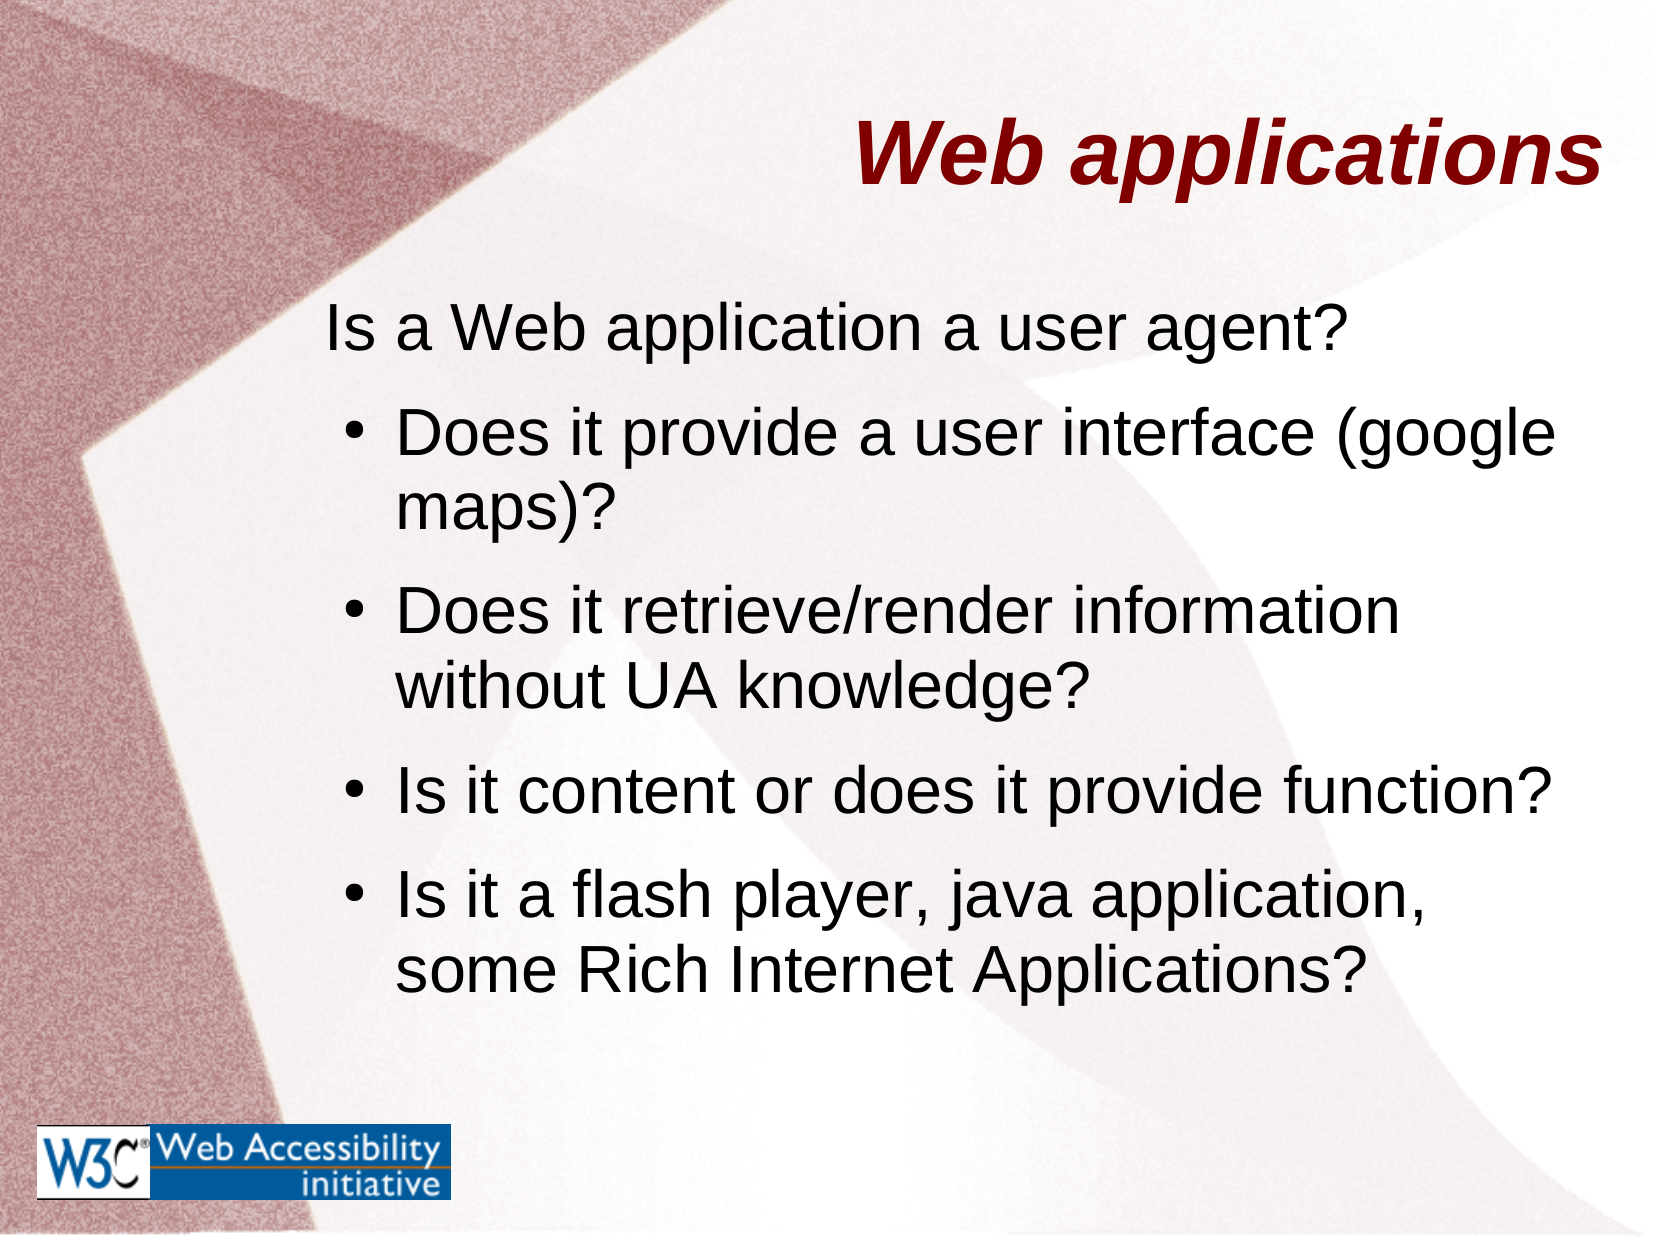

# Web applications
Is a Web application a user agent?
Does it provide a user interface (google maps)?
Does it retrieve/render information without UA knowledge?
Is it content or does it provide function?
Is it a flash player, java application, some Rich Internet Applications?